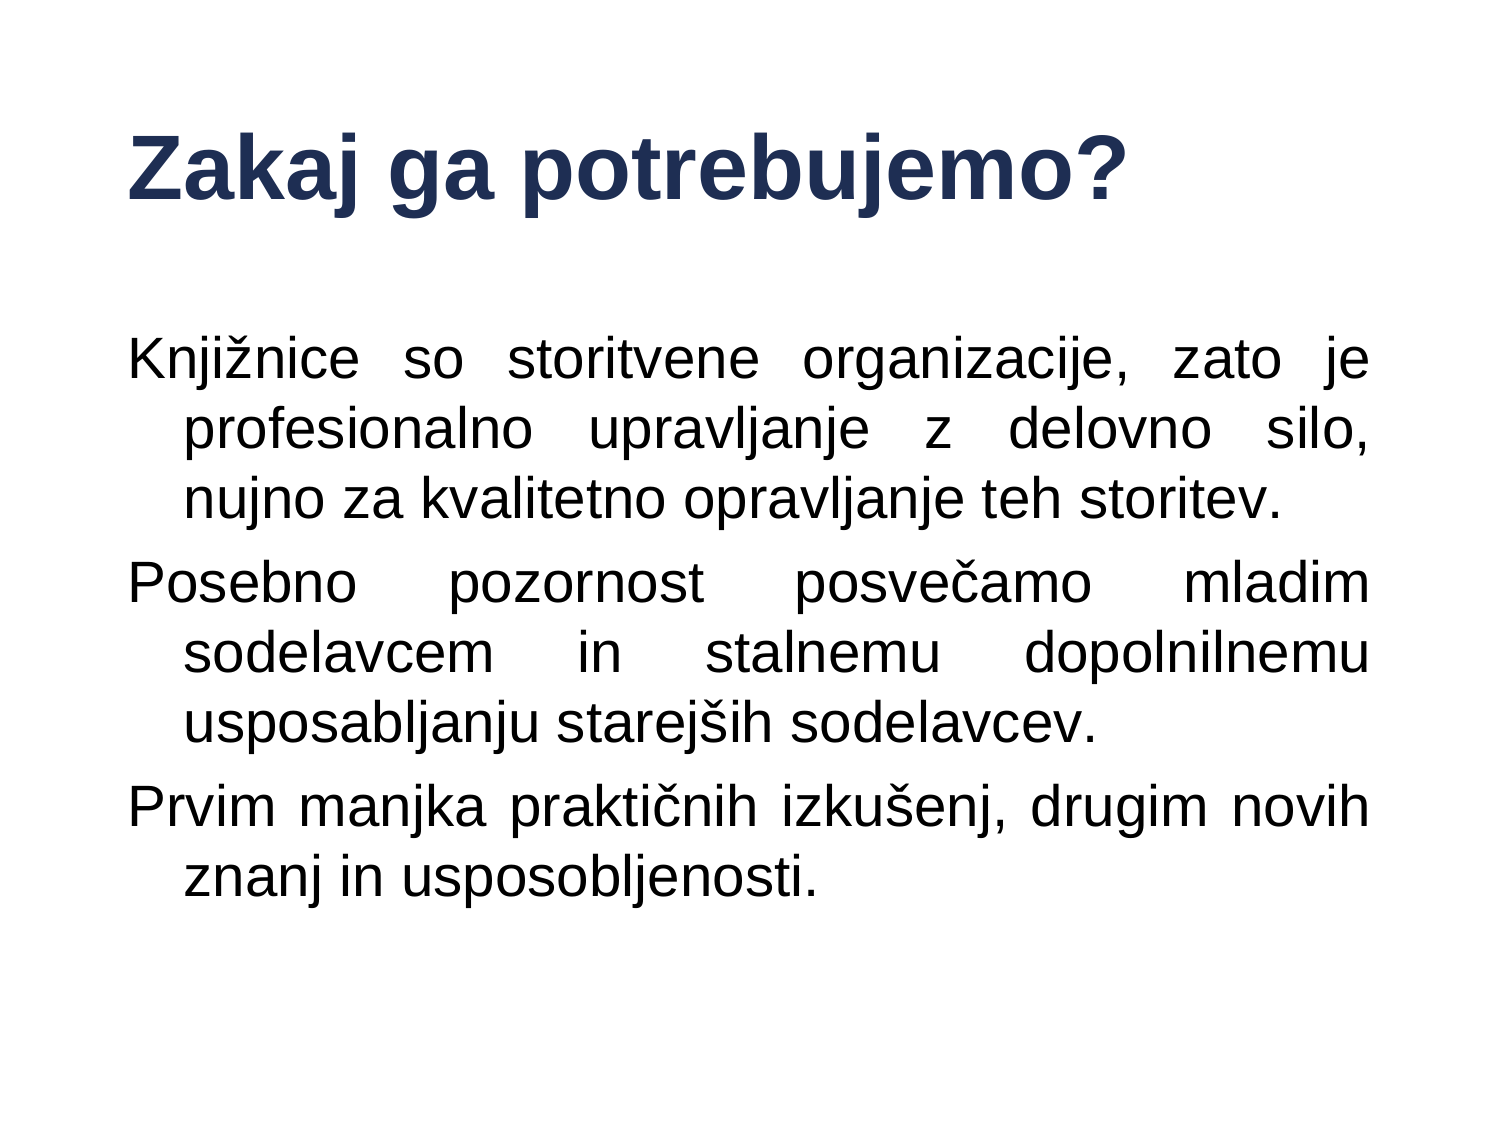

# Zakaj ga potrebujemo?
Knjižnice so storitvene organizacije, zato je profesionalno upravljanje z delovno silo, nujno za kvalitetno opravljanje teh storitev.
Posebno pozornost posvečamo mladim sodelavcem in stalnemu dopolnilnemu usposabljanju starejših sodelavcev.
Prvim manjka praktičnih izkušenj, drugim novih znanj in usposobljenosti.
Primoz Juznic, BINK, FF, Univerza v Ljubljani